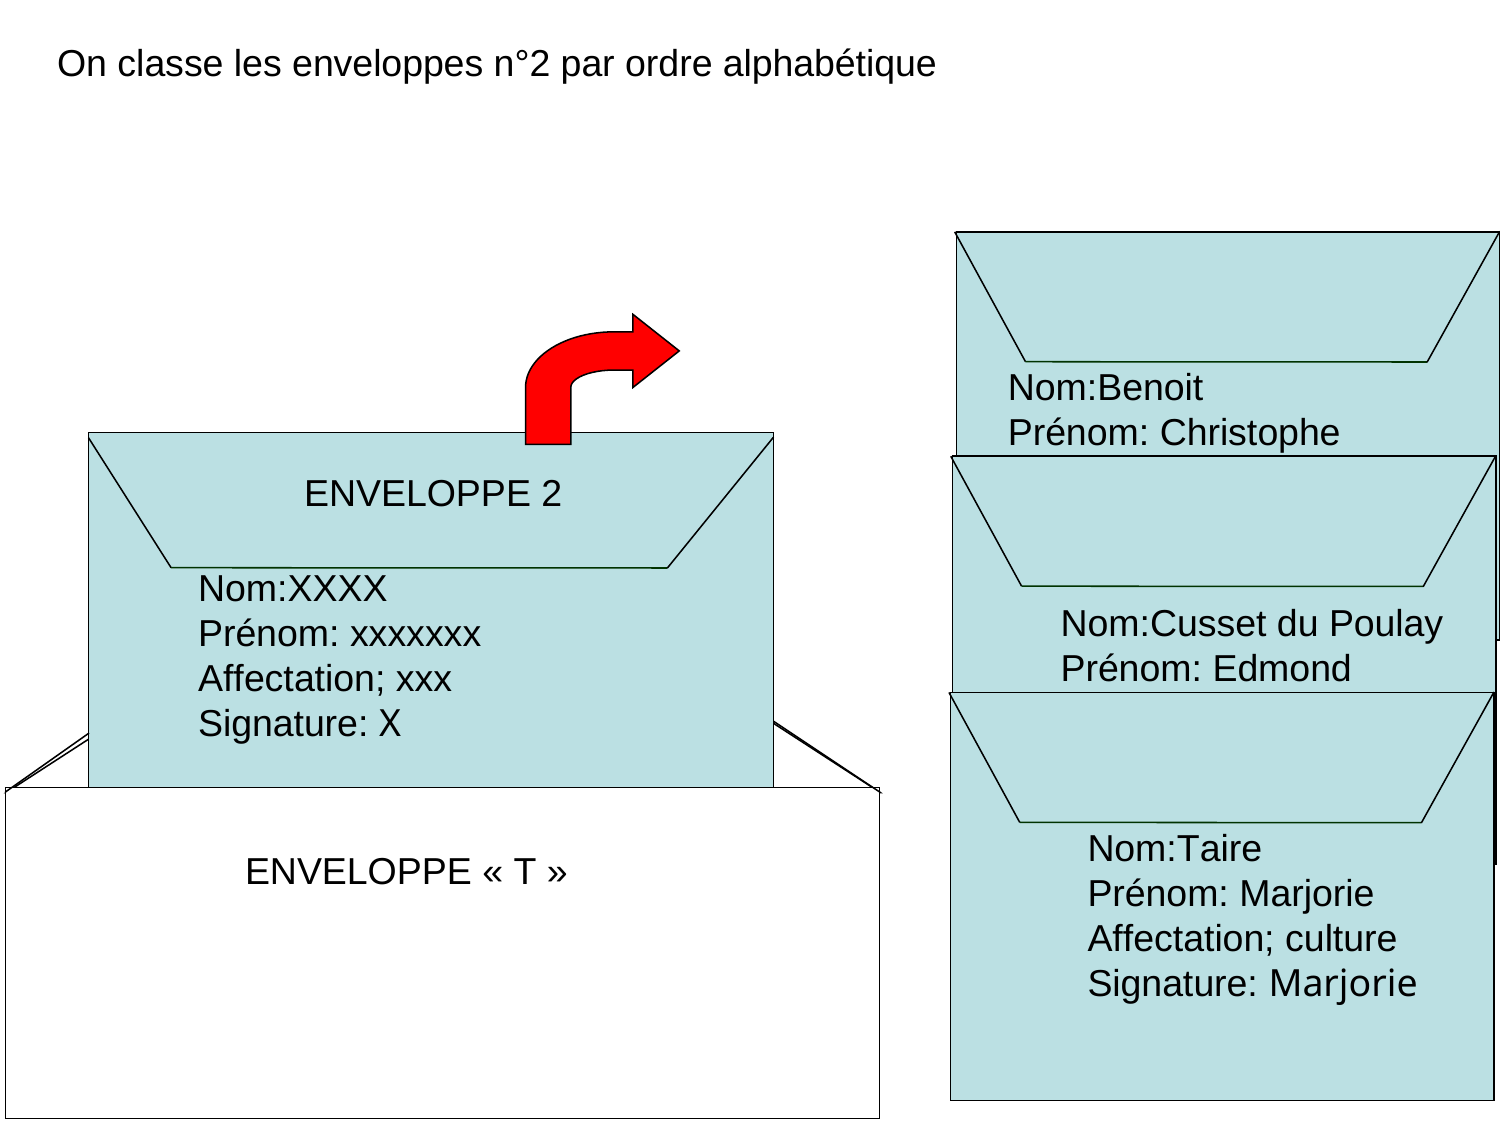

On classe les enveloppes n°2 par ordre alphabétique
Nom:Benoit
Prénom: Christophe
Affectation; culture
Signature: Christophe
ENVELOPPE 2
Nom:XXXX
Prénom: xxxxxxx
Affectation; xxx
Signature: X
Nom:Cusset du Poulay
Prénom: Edmond
Affectation; culture
Signature: Edmond
Nom:Taire
Prénom: Marjorie
Affectation; culture
Signature: Marjorie
ENVELOPPE « T »